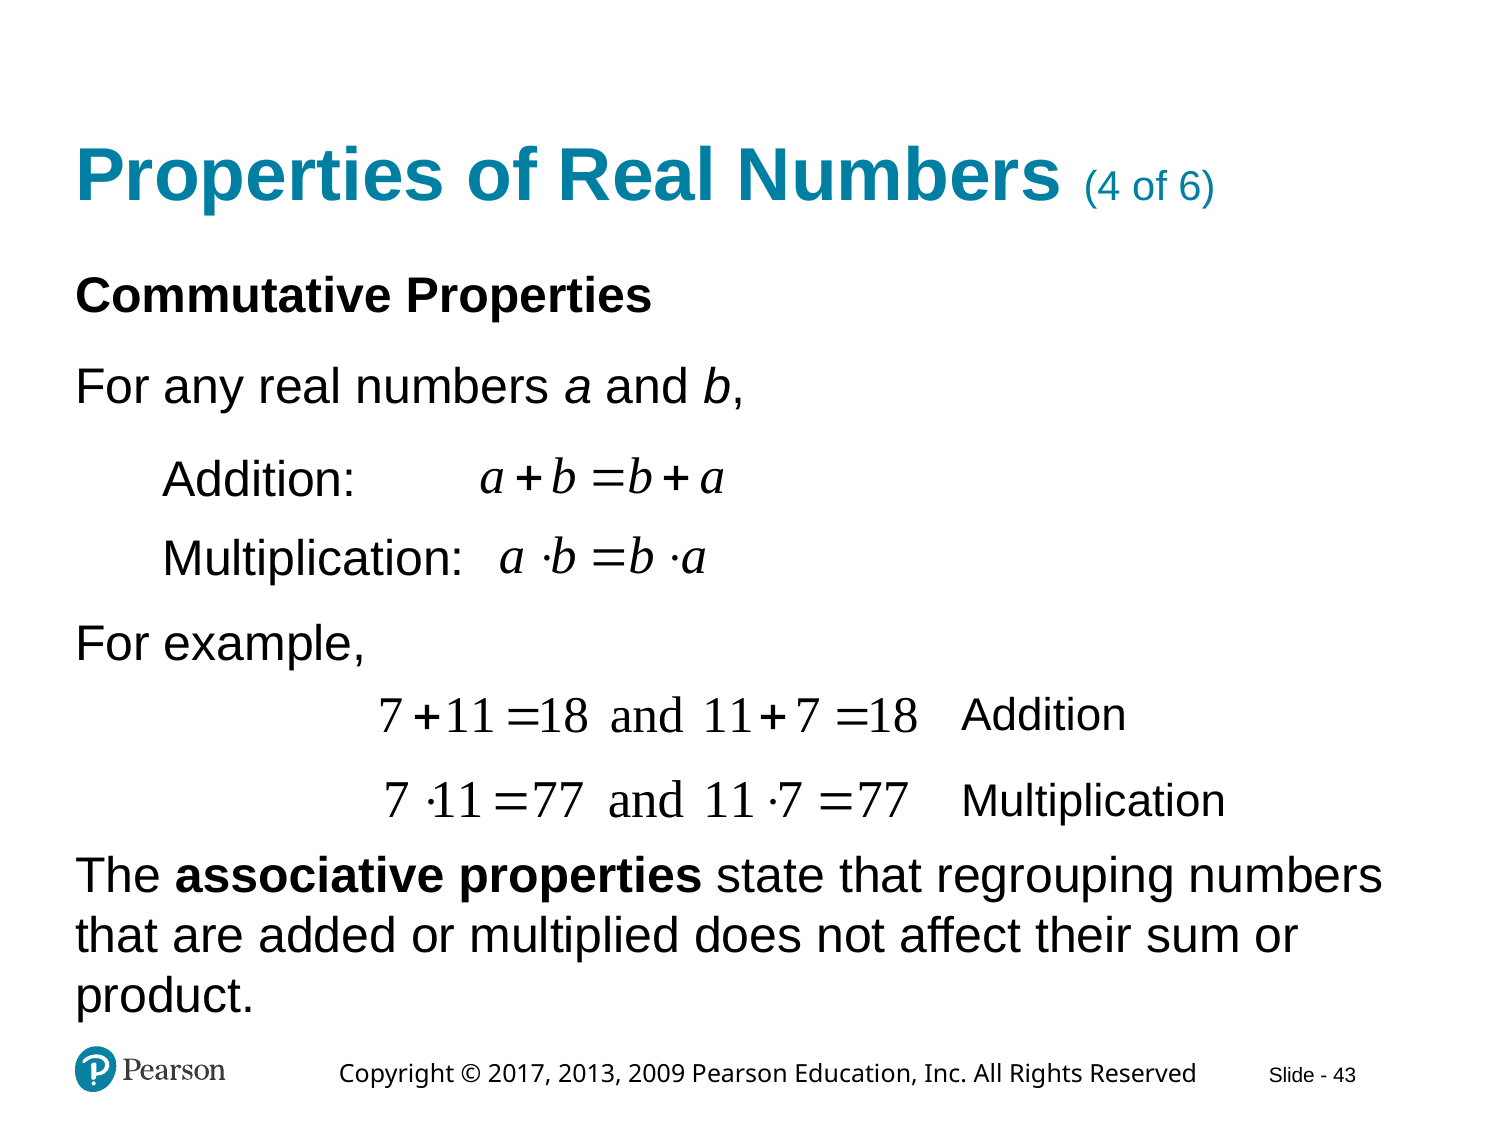

# Properties of Real Numbers (4 of 6)
Commutative Properties
For any real numbers a and b,
Addition:
Multiplication:
For example,
Addition
Multiplication
The associative properties state that regrouping numbers that are added or multiplied does not affect their sum or product.